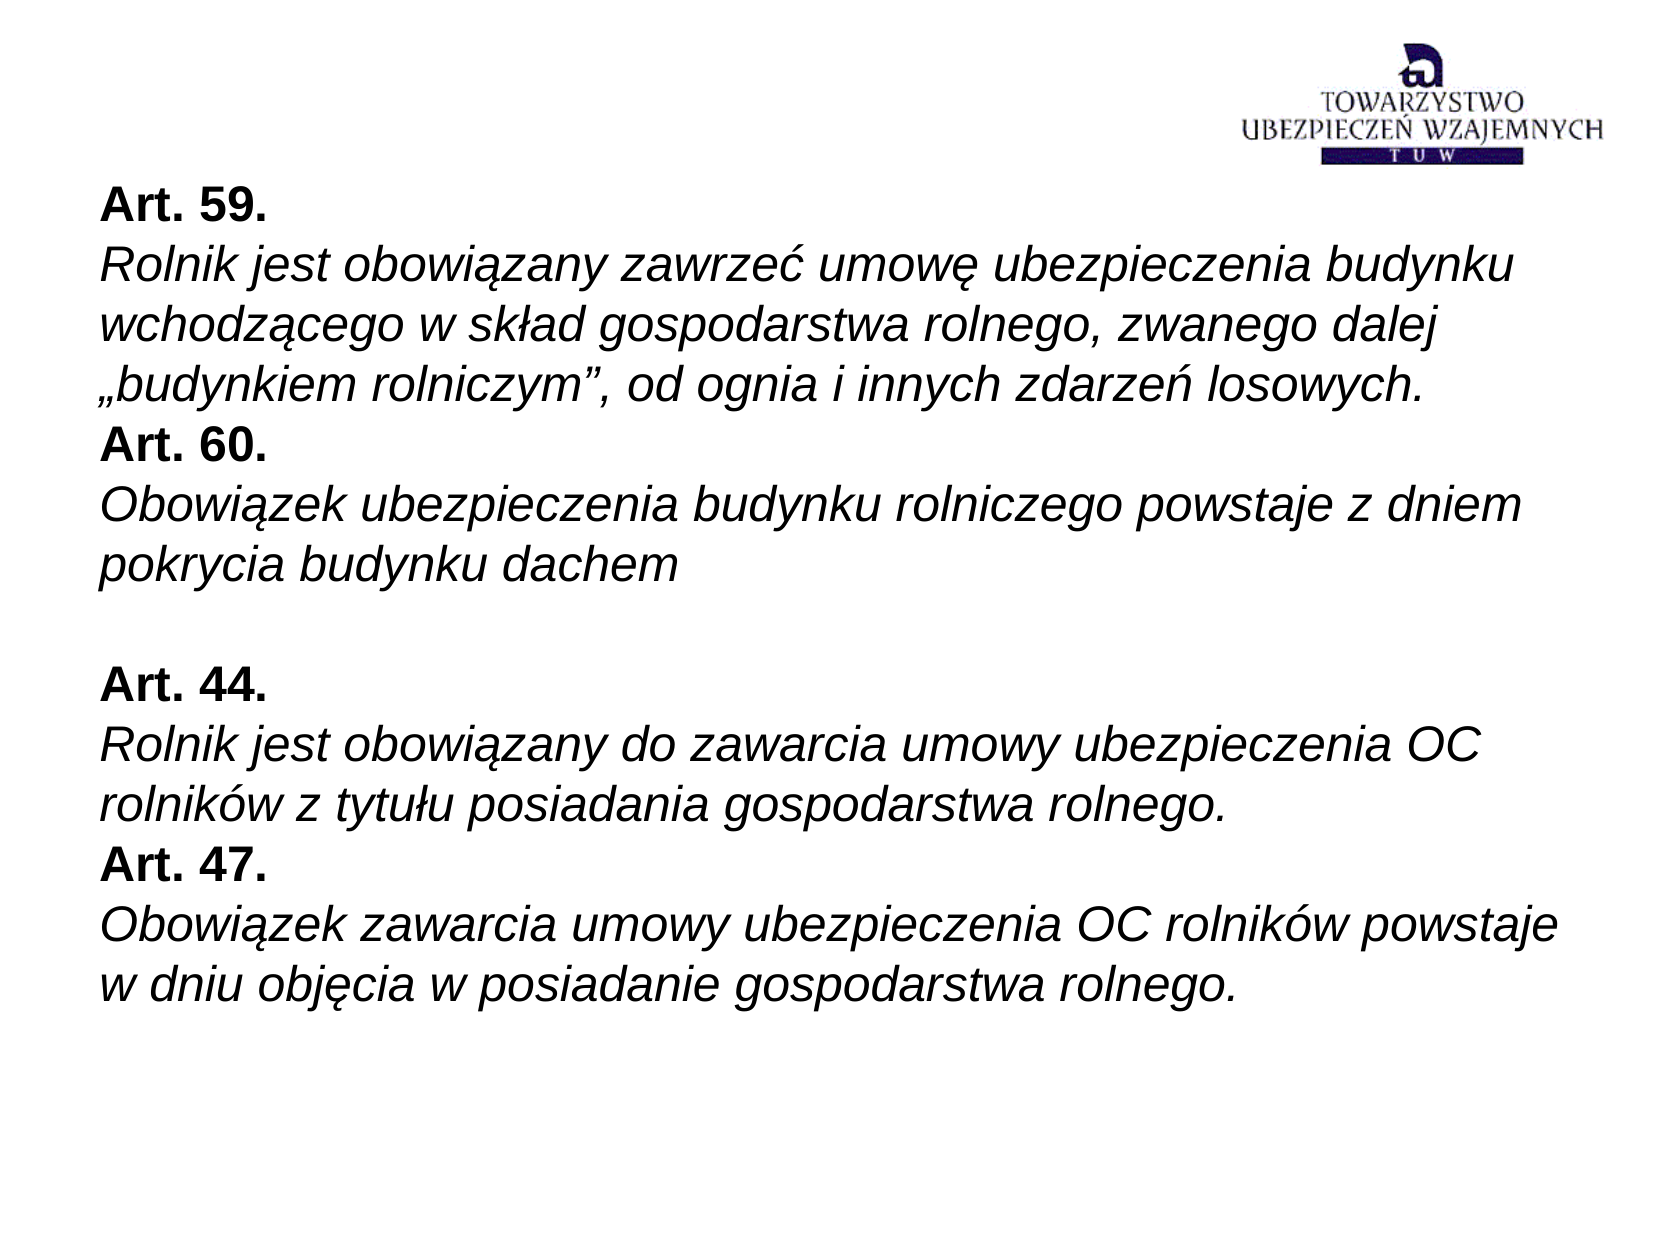

Art. 59.
Rolnik jest obowiązany zawrzeć umowę ubezpieczenia budynku wchodzącego w skład gospodarstwa rolnego, zwanego dalej „budynkiem rolniczym”, od ognia i innych zdarzeń losowych.
Art. 60.
Obowiązek ubezpieczenia budynku rolniczego powstaje z dniem pokrycia budynku dachem
Art. 44.
Rolnik jest obowiązany do zawarcia umowy ubezpieczenia OC rolników z tytułu posiadania gospodarstwa rolnego.
Art. 47.
Obowiązek zawarcia umowy ubezpieczenia OC rolników powstaje w dniu objęcia w posiadanie gospodarstwa rolnego.